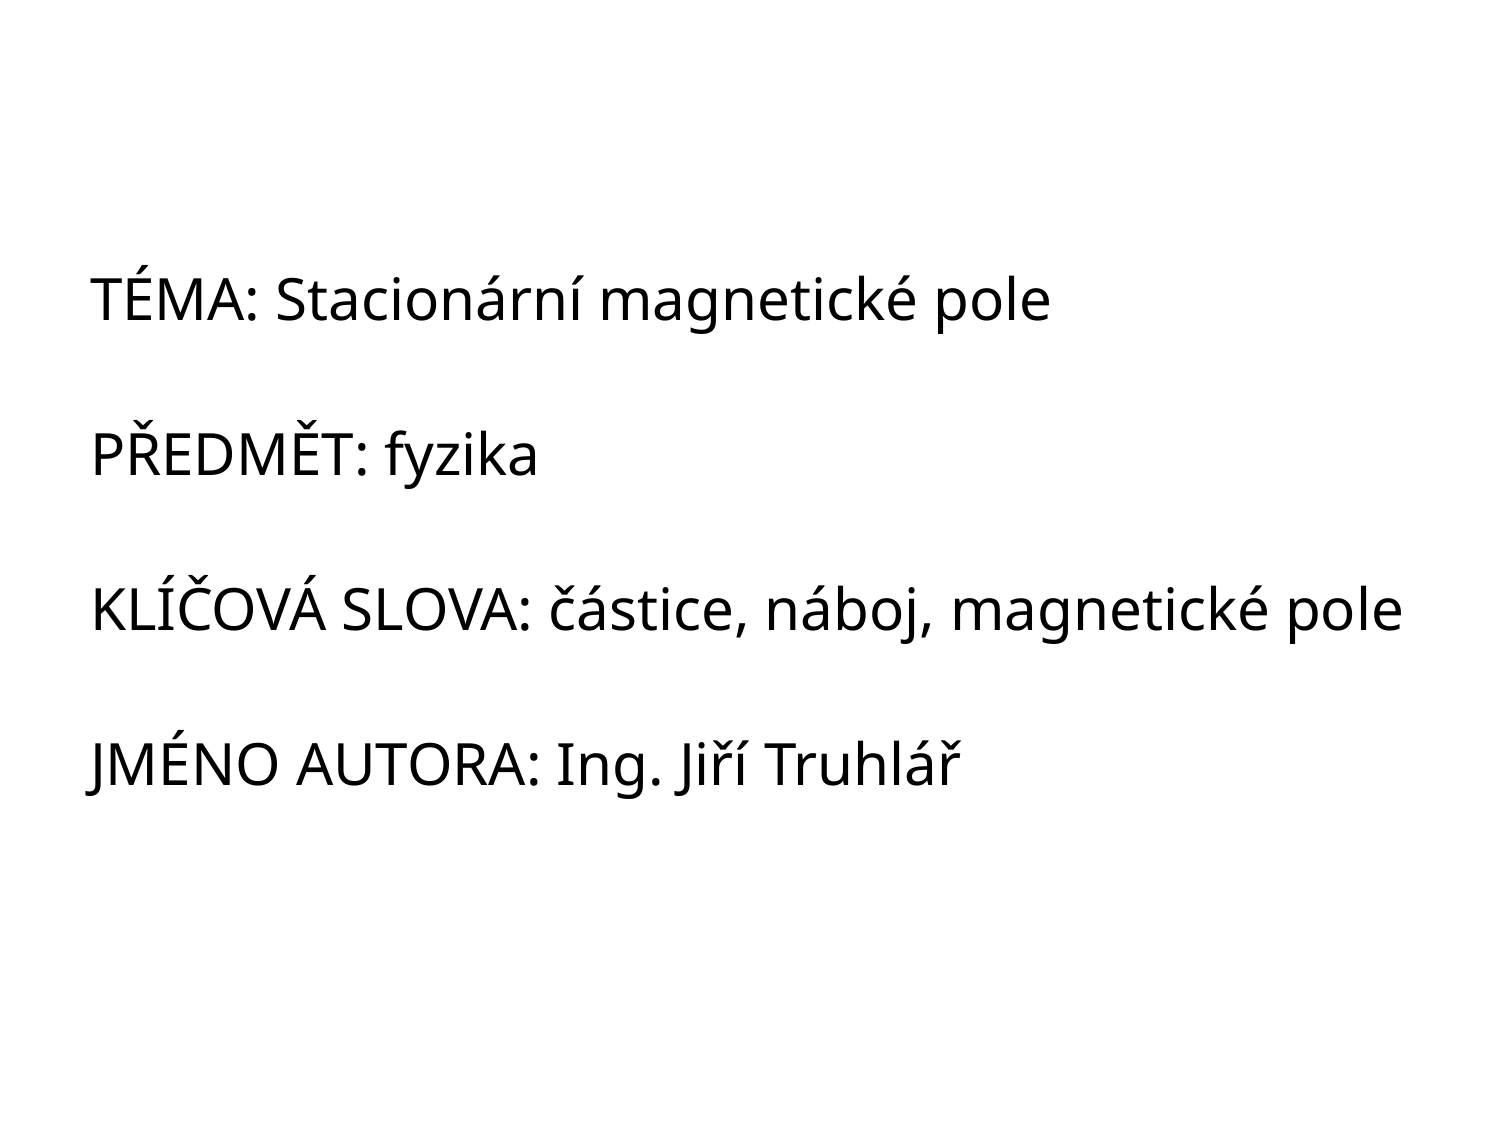

# TÉMA: Stacionární magnetické pole
PŘEDMĚT: fyzika
KLÍČOVÁ SLOVA: částice, náboj, magnetické pole
JMÉNO AUTORA: Ing. Jiří Truhlář